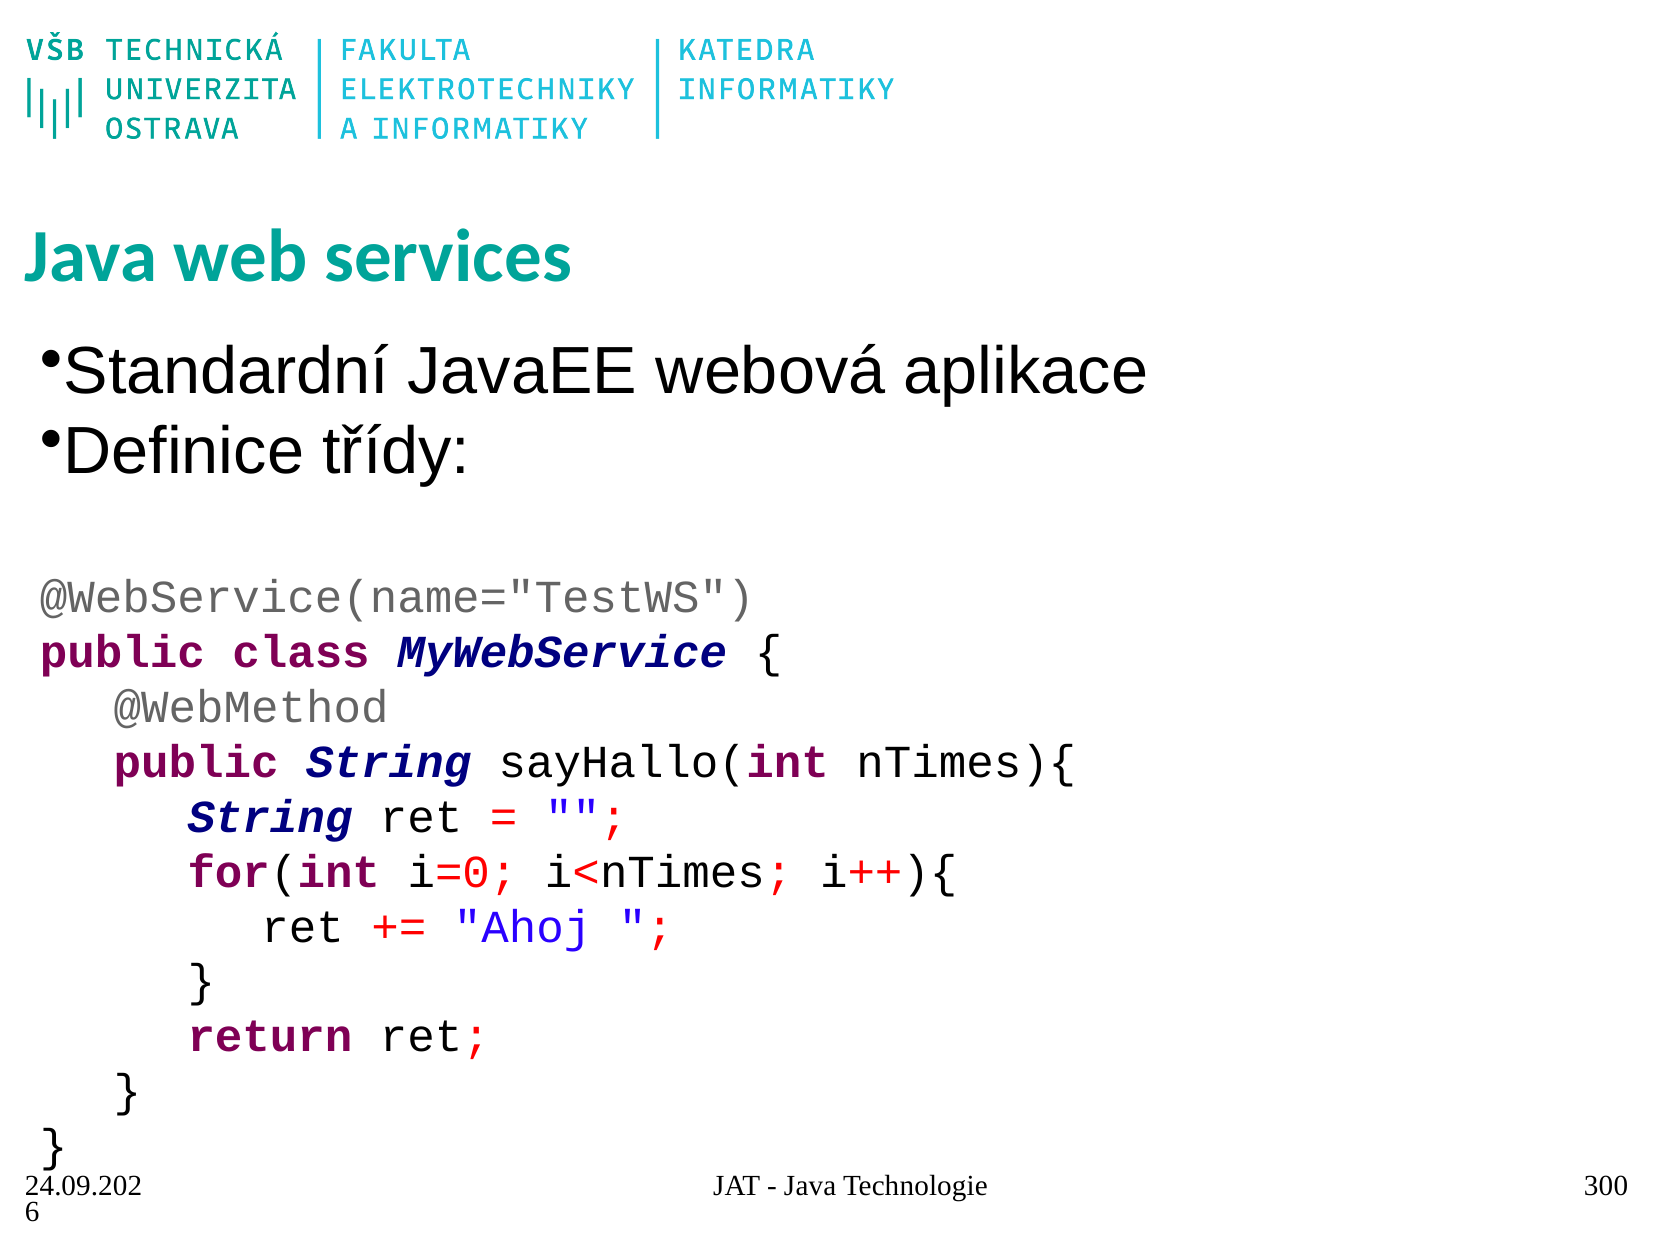

Java web services
# Standardní JavaEE webová aplikace
Definice třídy:
@WebService(name="TestWS")
public class MyWebService {
	@WebMethod
	public String sayHallo(int nTimes){
		String ret = "";
		for(int i=0; i<nTimes; i++){
			ret += "Ahoj ";
		}
		return ret;
	}
}
JAT - Java Technologie
300